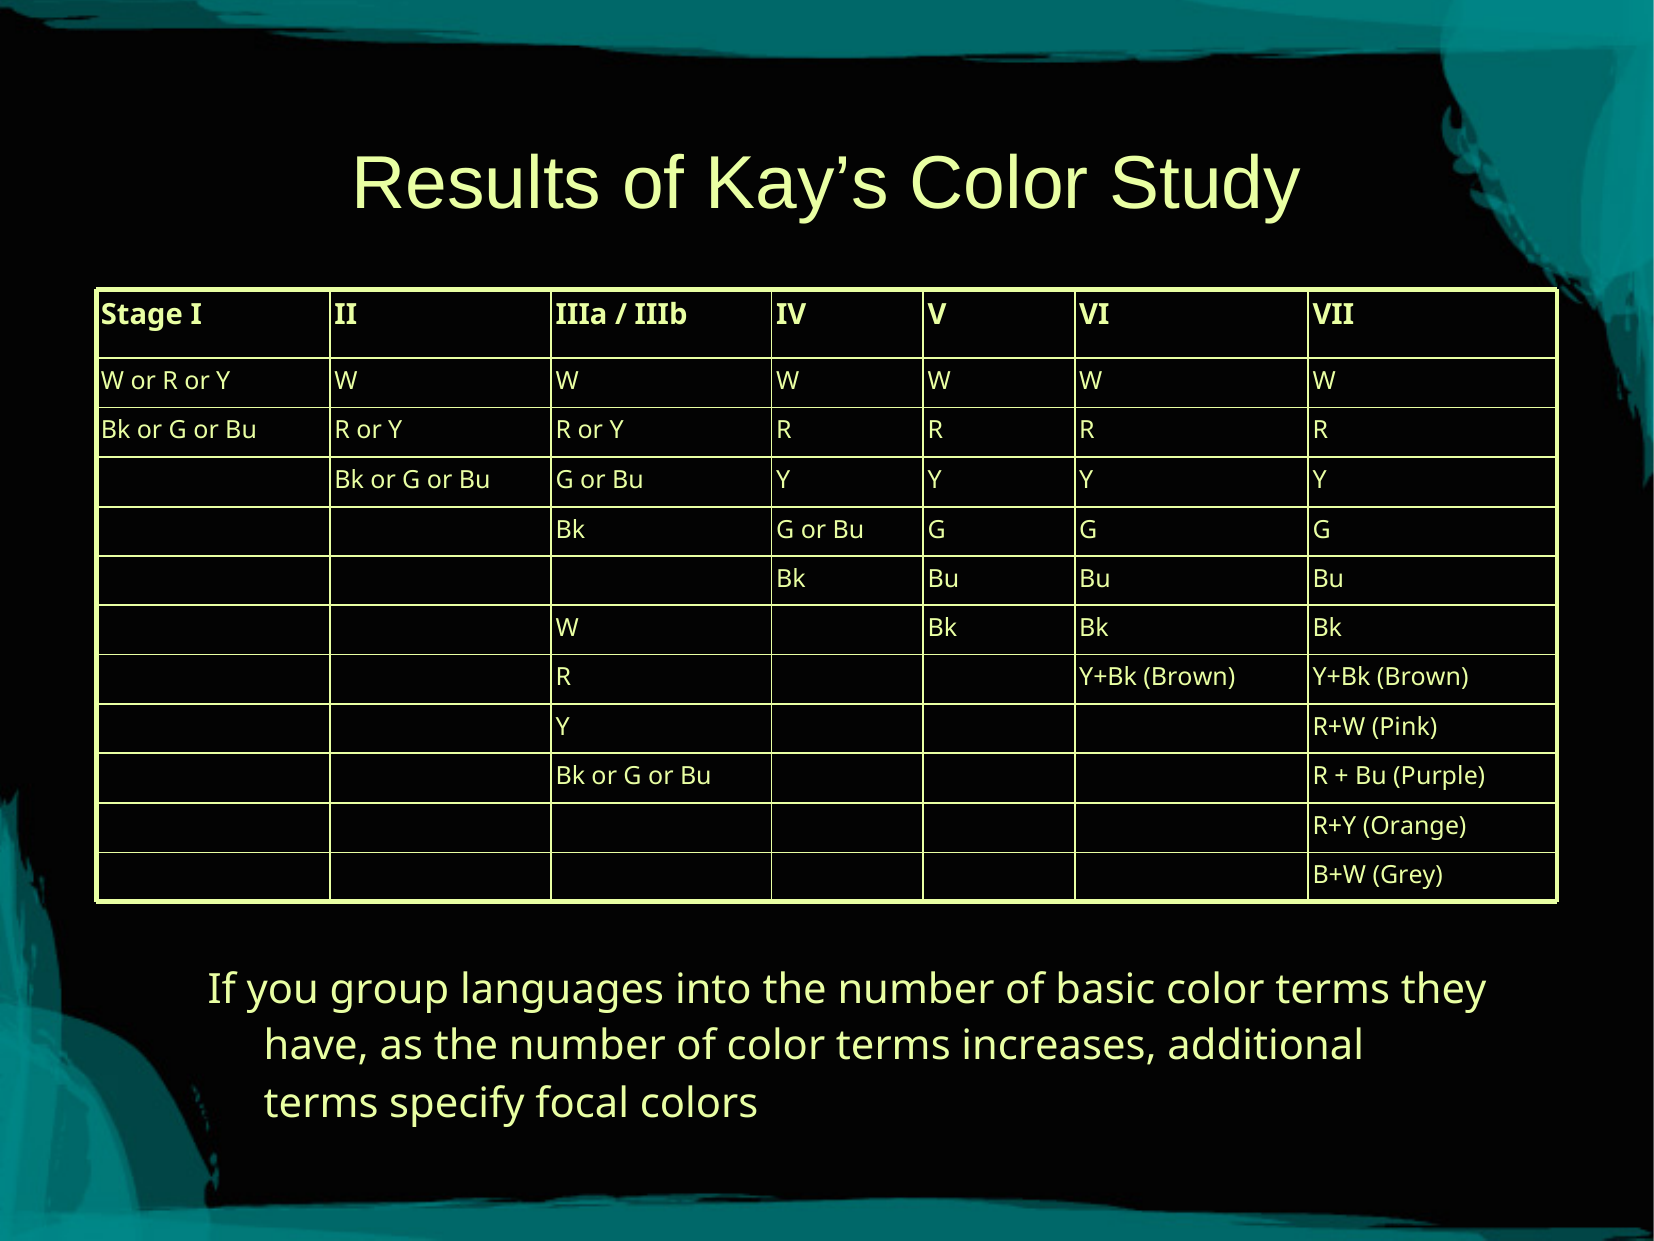

# Results of Kay’s Color Study
Stage I
II
IIIa / IIIb
IV
V
VI
VII
W or R or Y
W
W
W
W
W
W
Bk or G or Bu
R or Y
R or Y
R
R
R
R
Bk or G or Bu
G or Bu
Y
Y
Y
Y
Bk
G or Bu
G
G
G
Bk
Bu
Bu
Bu
W
Bk
Bk
Bk
R
Y+Bk (Brown)
Y+Bk (Brown)
Y
R+W (Pink)
Bk or G or Bu
R + Bu (Purple)
R+Y (Orange)
B+W (Grey)
If you group languages into the number of basic color terms they have, as the number of color terms increases, additional terms specify focal colors